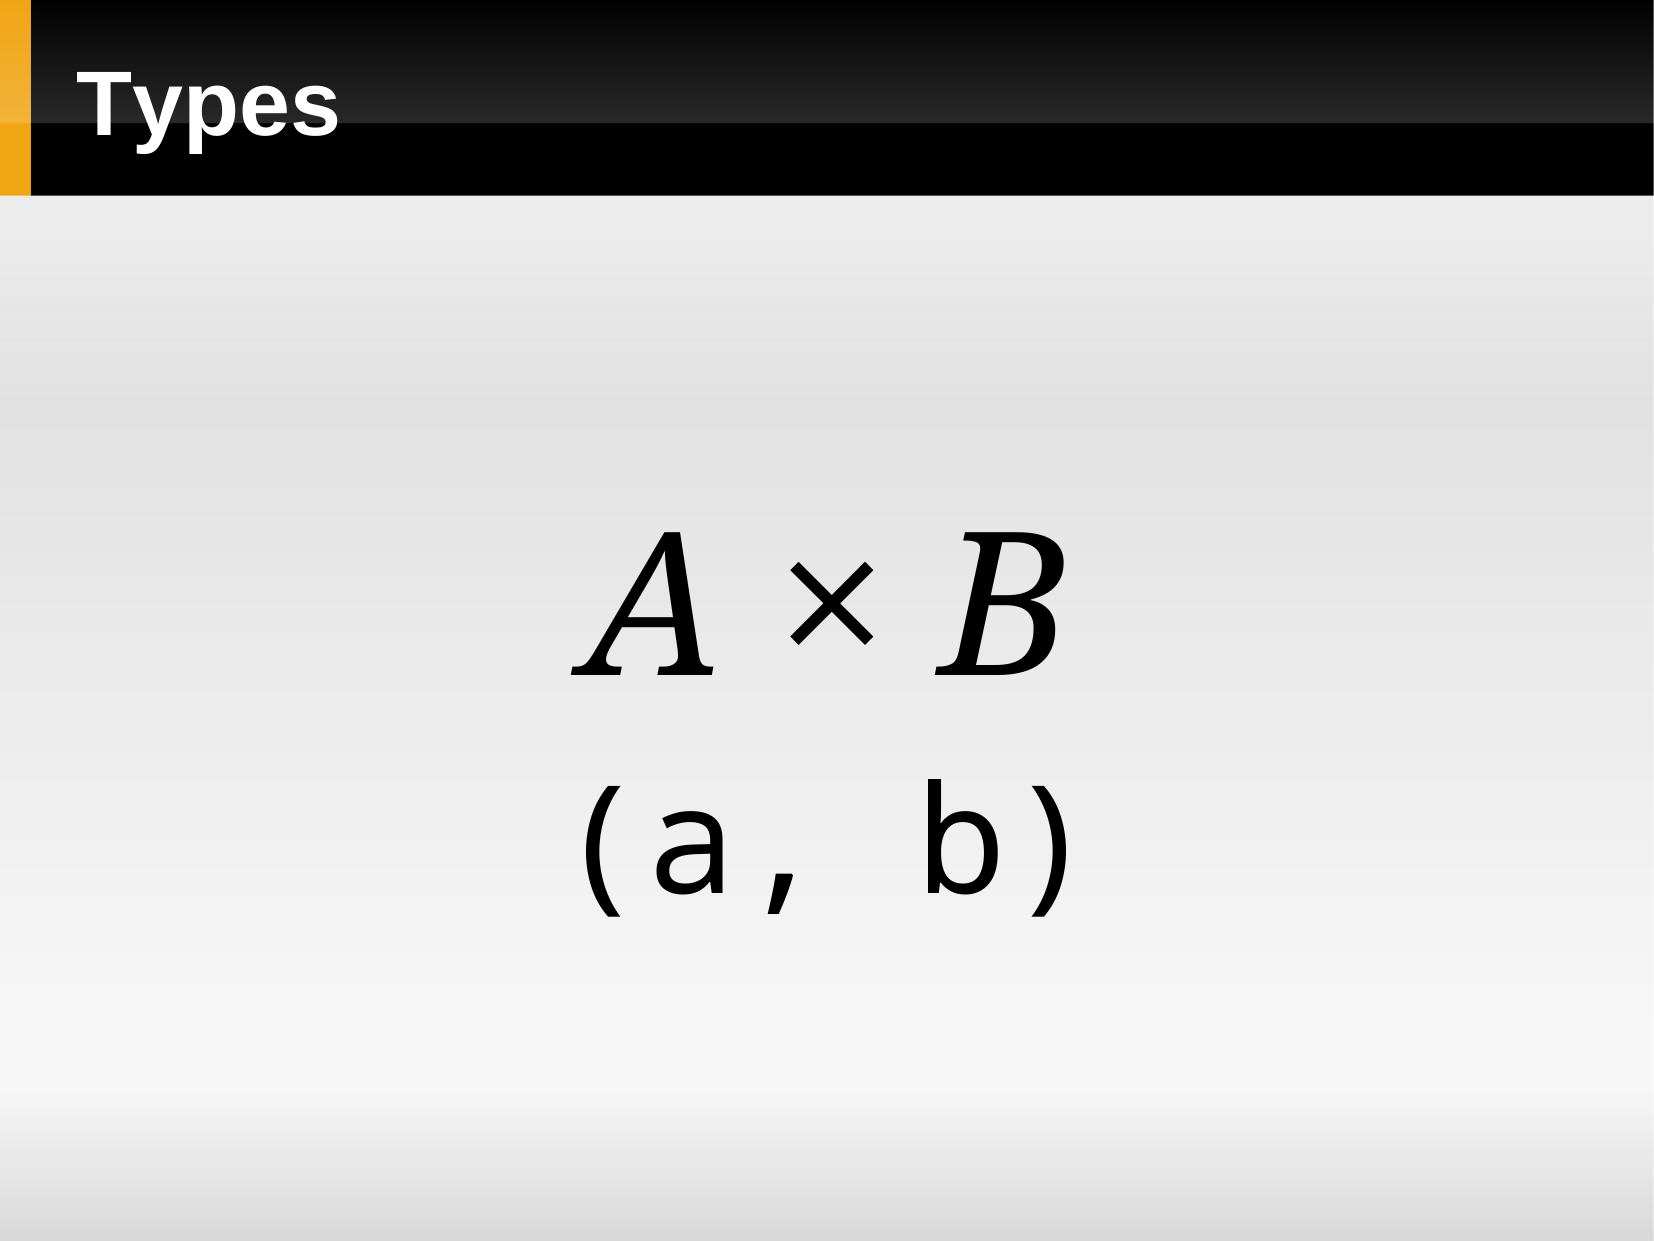

# Types
A × B
(a, b)